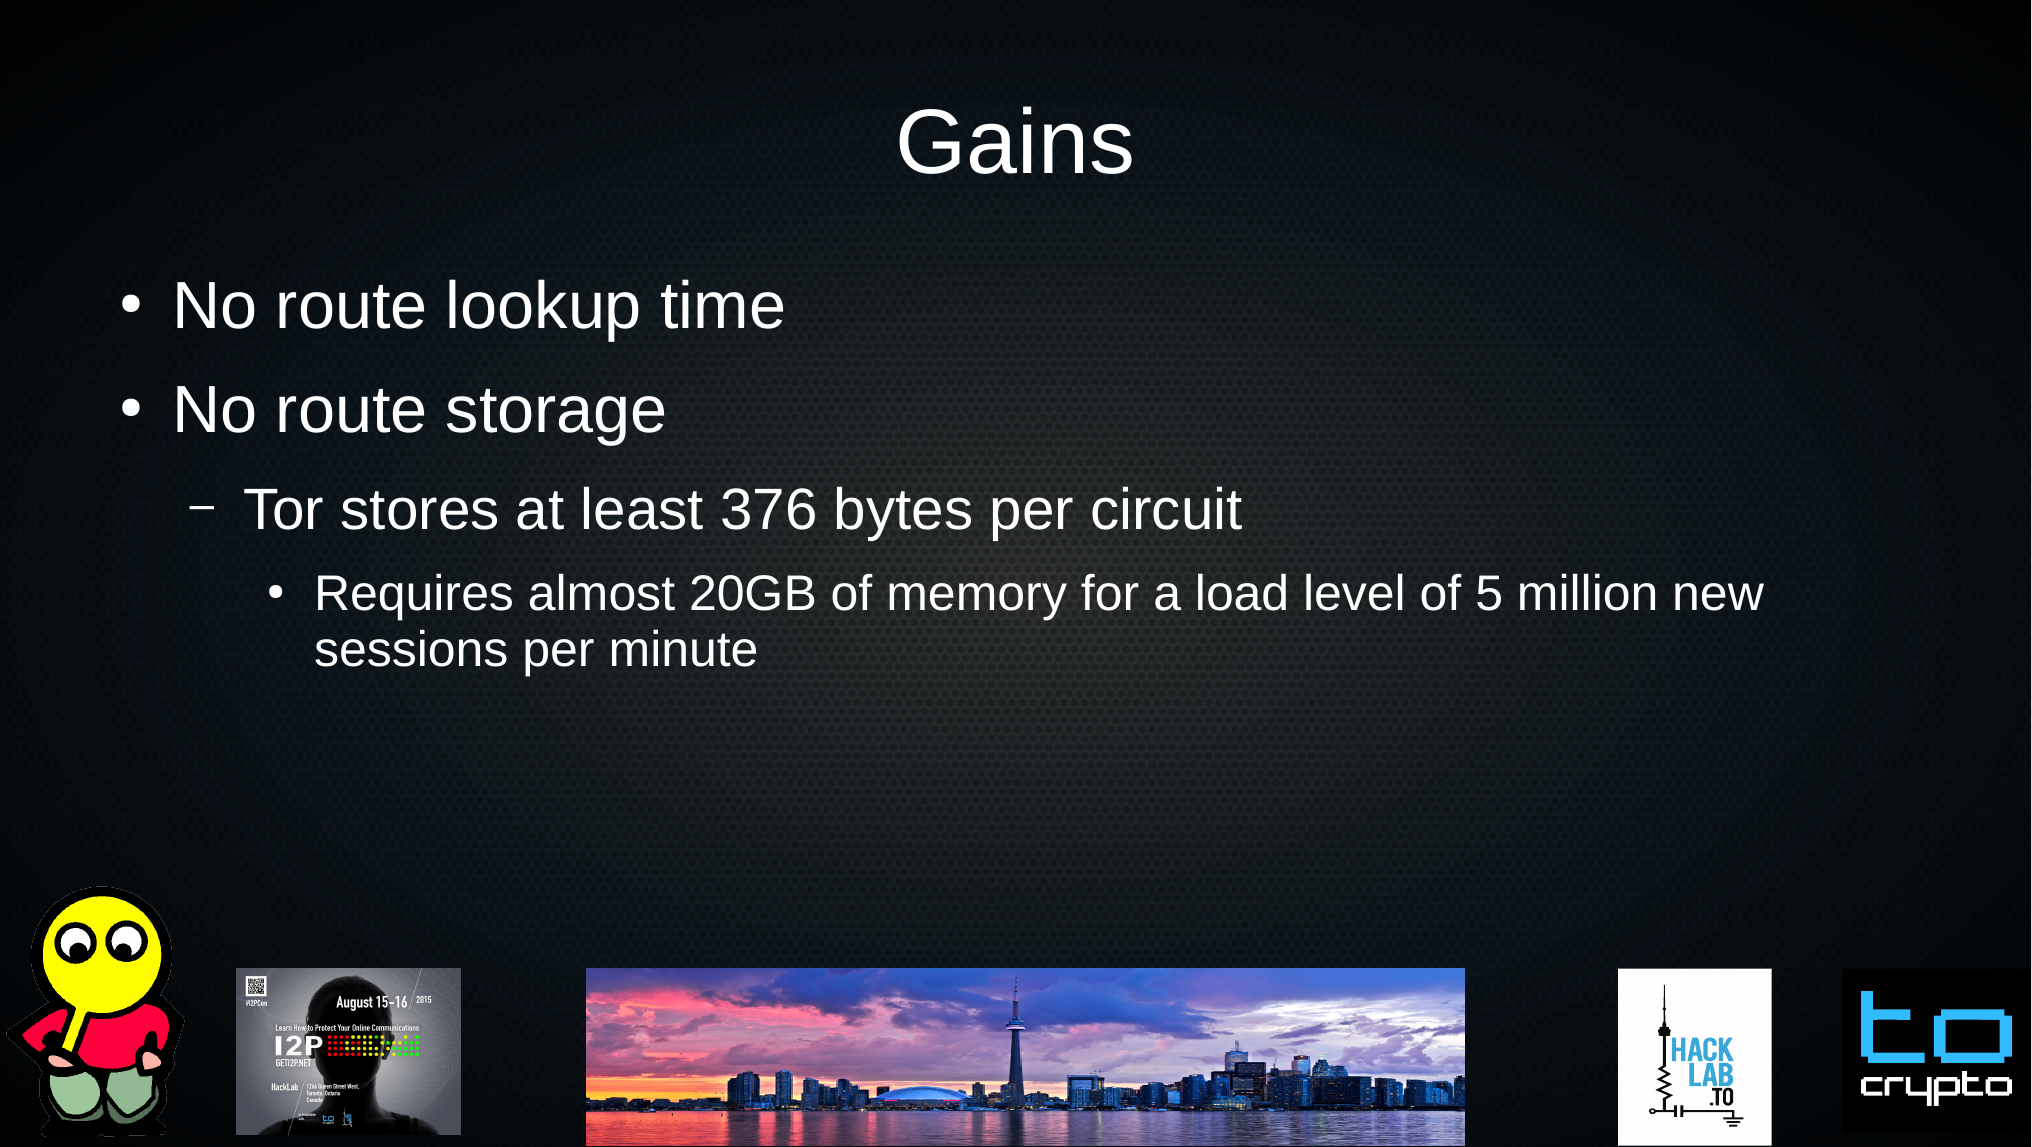

# Gains
No route lookup time
No route storage
Tor stores at least 376 bytes per circuit
Requires almost 20GB of memory for a load level of 5 million new sessions per minute
14